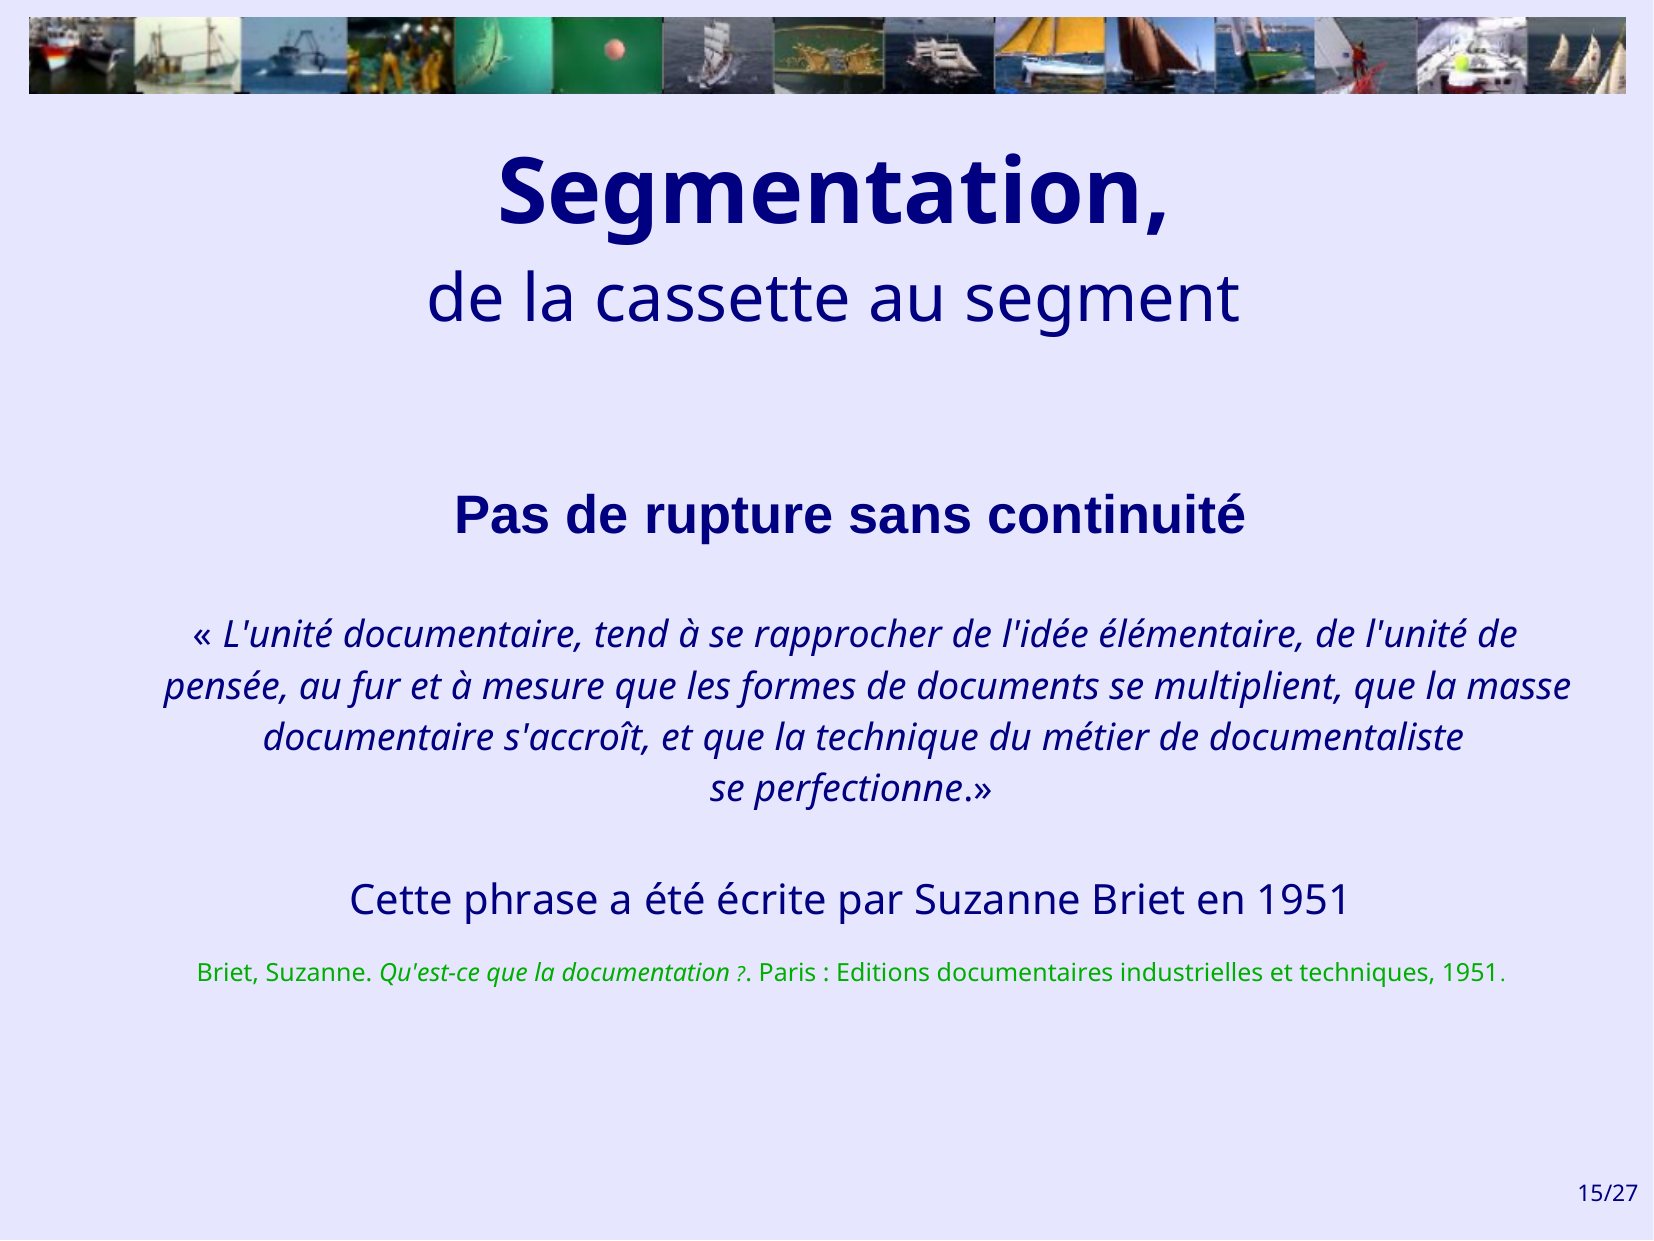

# Segmentation, de la cassette au segment
Pas de rupture sans continuité
 « L'unité documentaire, tend à se rapprocher de l'idée élémentaire, de l'unité de pensée, au fur et à mesure que les formes de documents se multiplient, que la masse documentaire s'accroît, et que la technique du métier de documentaliste
se perfectionne.»
Cette phrase a été écrite par Suzanne Briet en 1951
Briet, Suzanne. Qu'est-ce que la documentation ?. Paris : Editions documentaires industrielles et techniques, 1951.